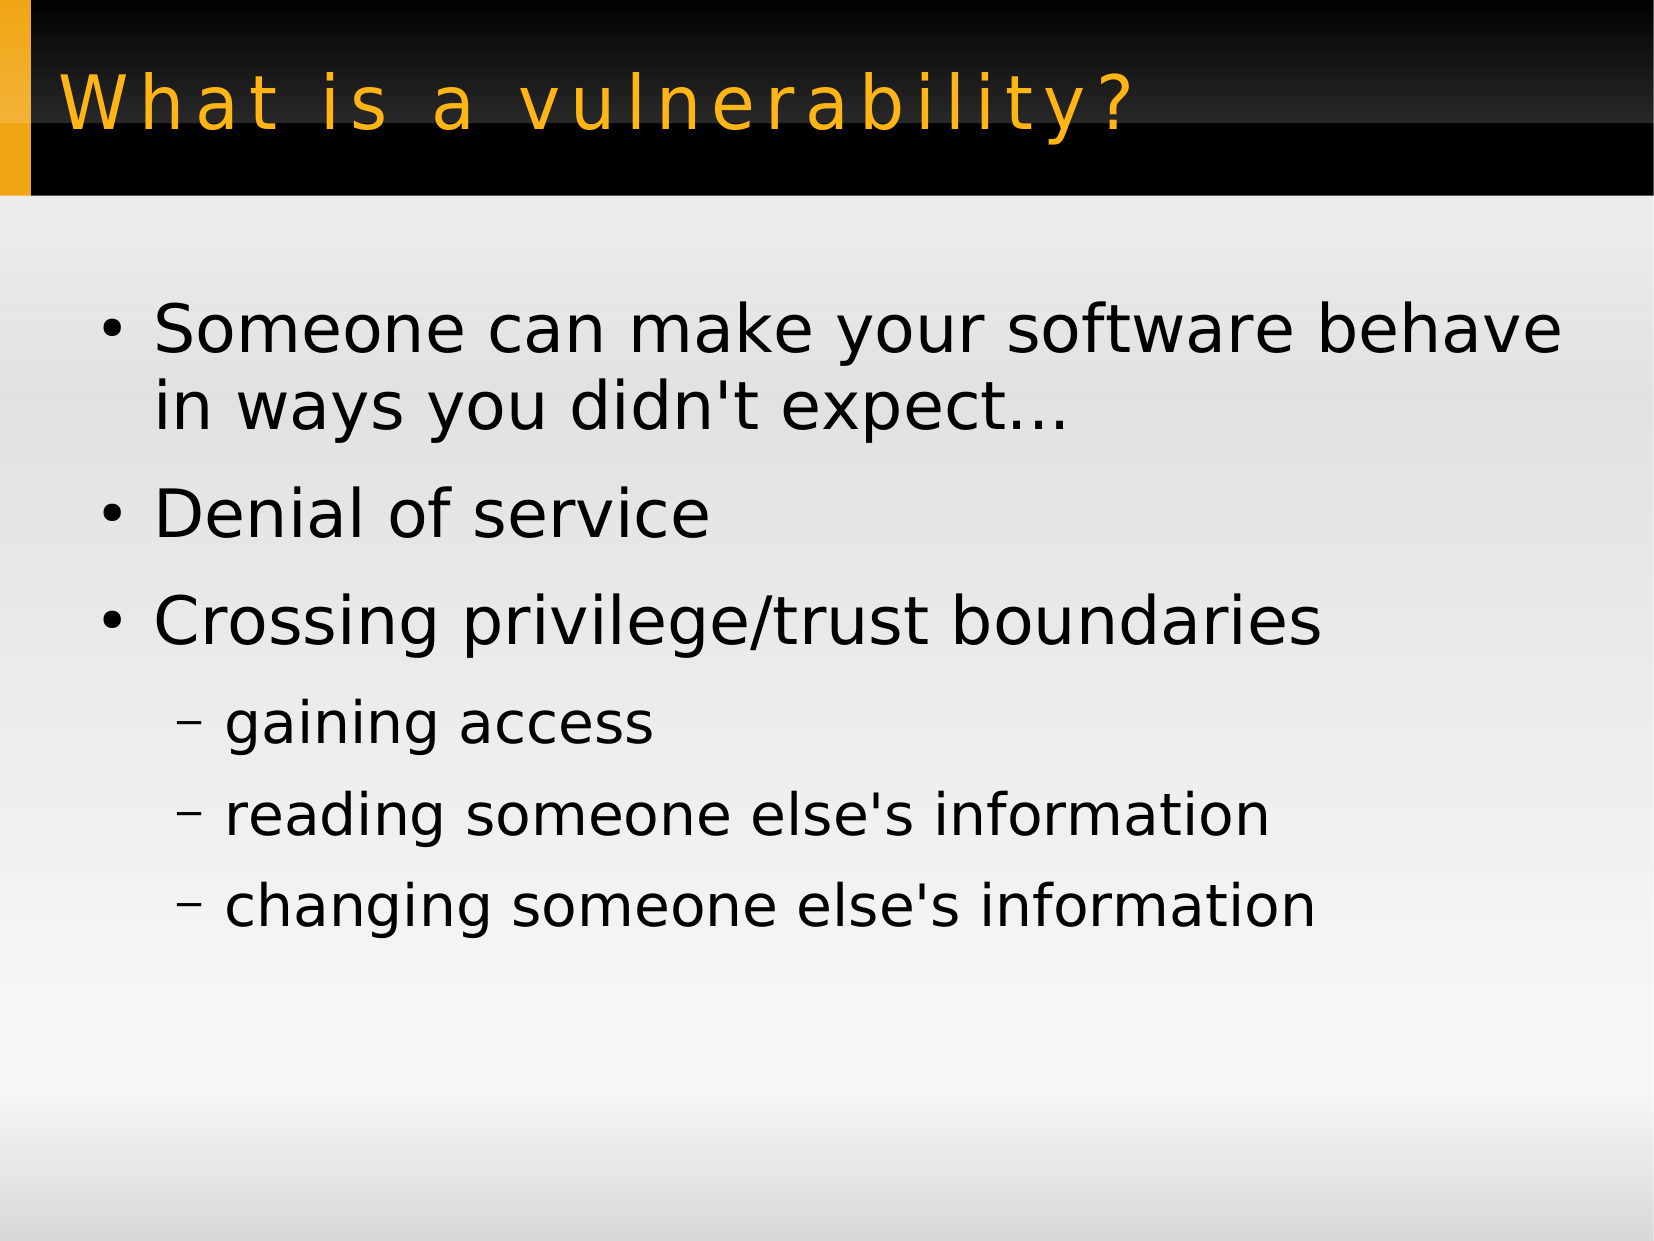

# What is a vulnerability?
Someone can make your software behave in ways you didn't expect...
Denial of service
Crossing privilege/trust boundaries
gaining access
reading someone else's information
changing someone else's information